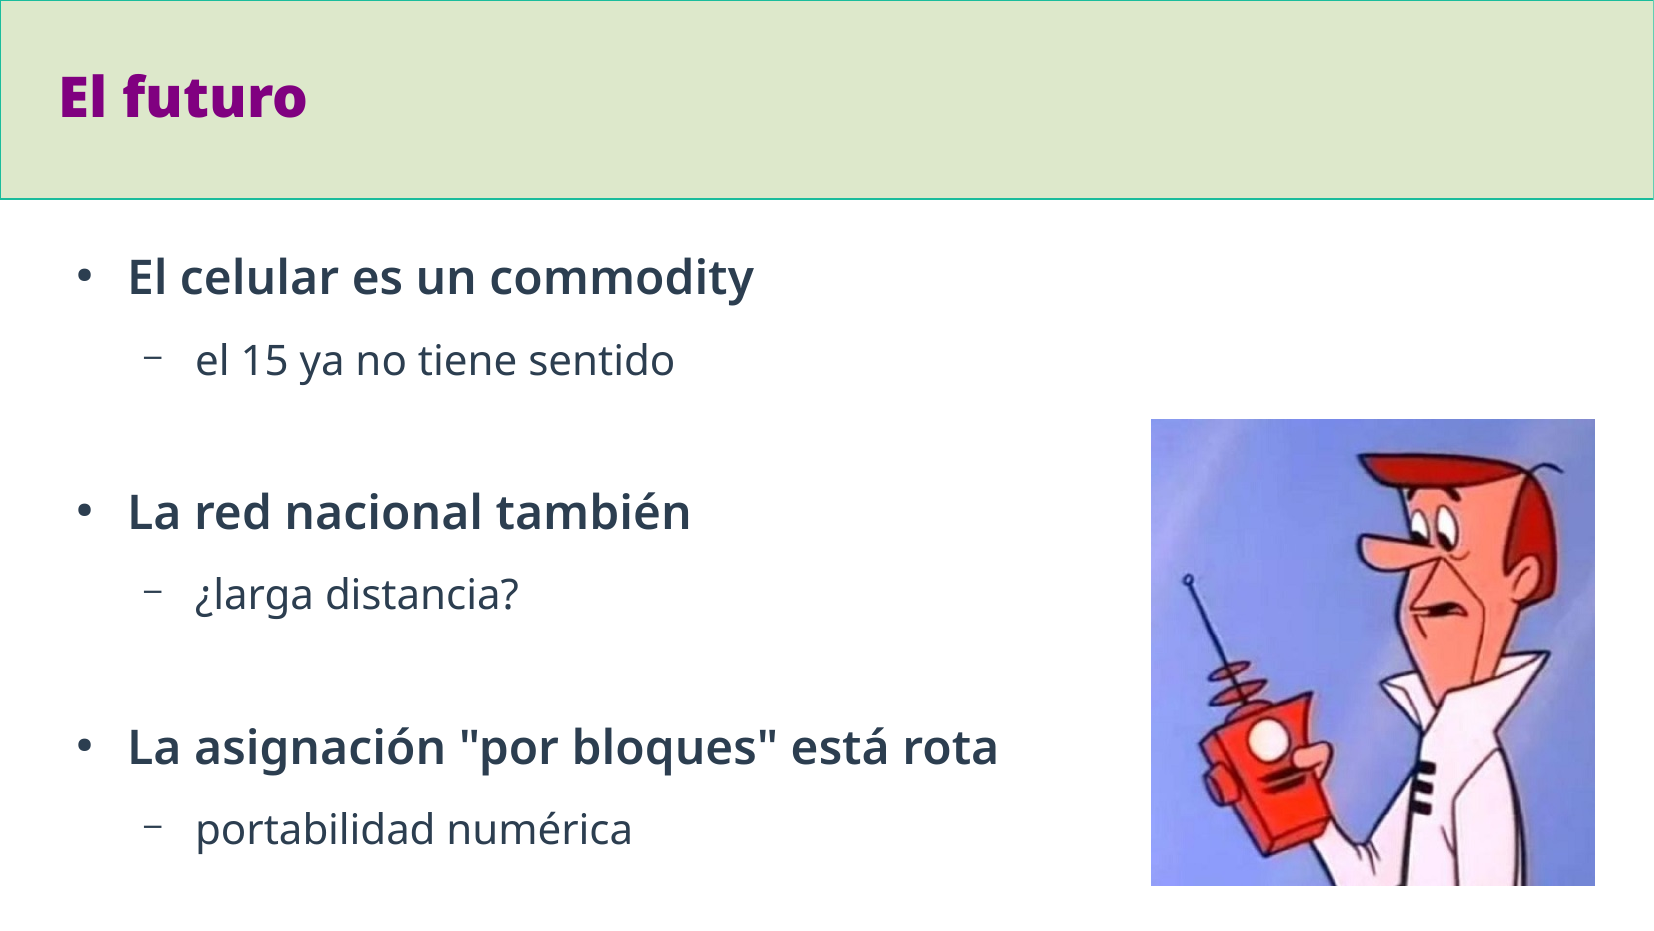

El futuro
# El celular es un commodity
el 15 ya no tiene sentido
La red nacional también
¿larga distancia?
La asignación "por bloques" está rota
portabilidad numérica